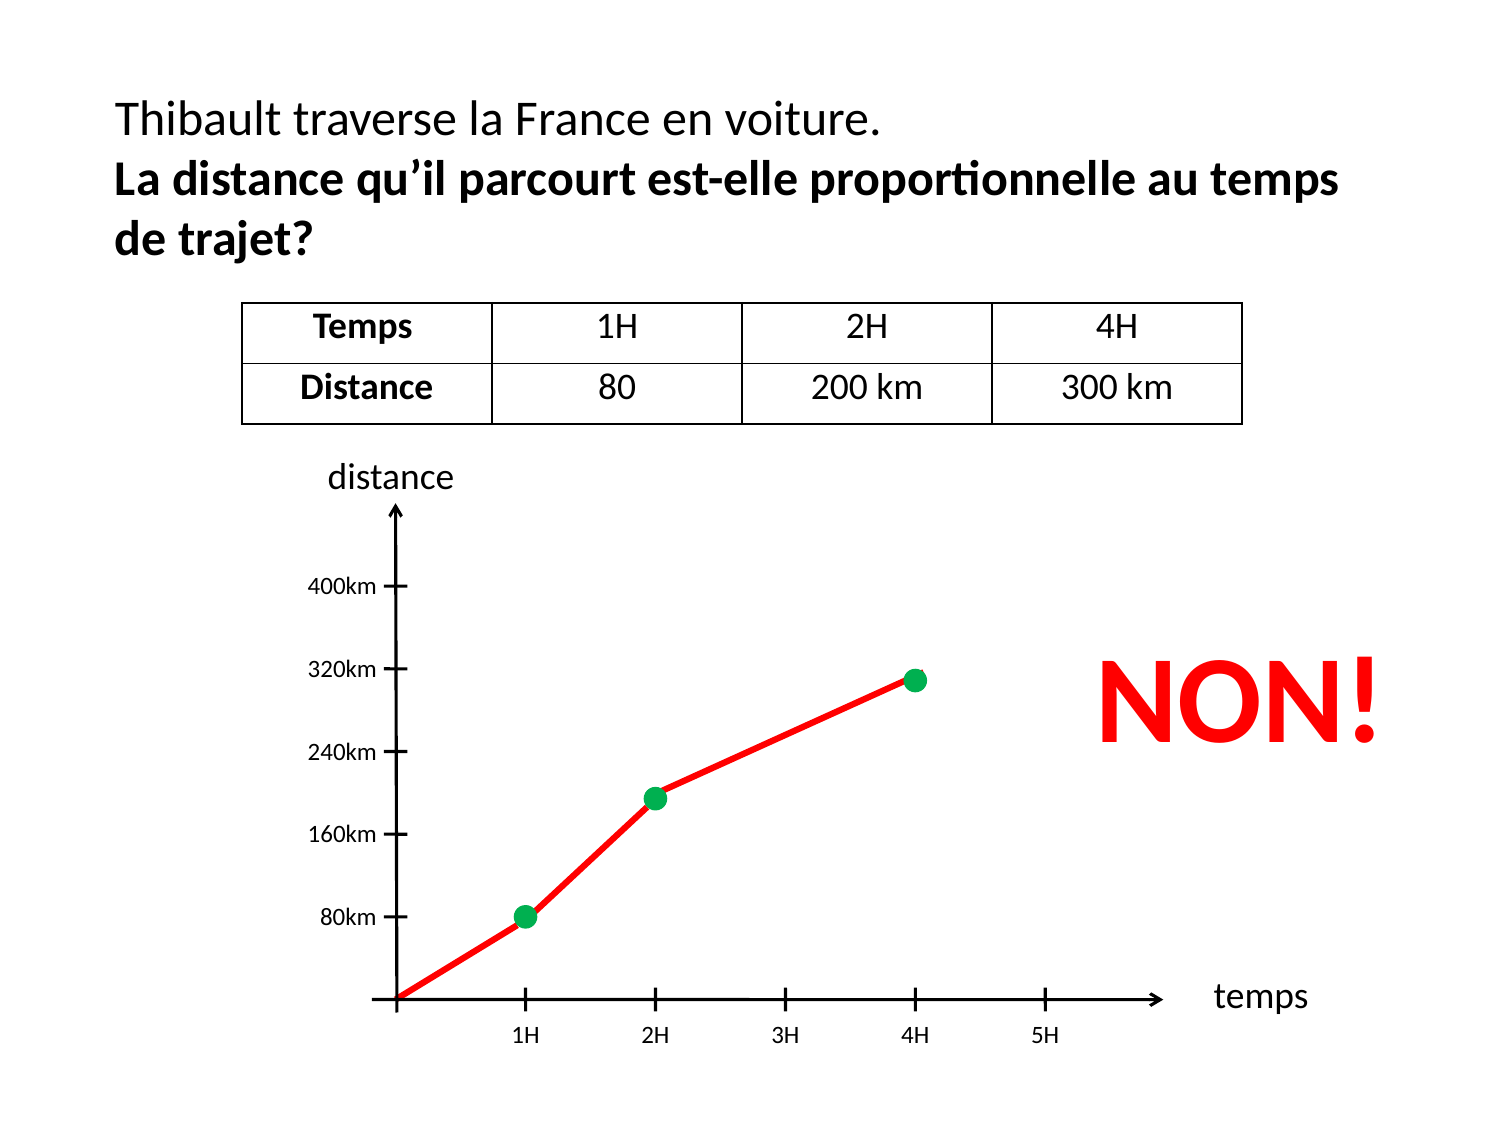

Thibault traverse la France en voiture.
La distance qu’il parcourt est-elle proportionnelle au temps de trajet?
| Temps | 1H | 2H | 4H |
| --- | --- | --- | --- |
| Distance | 80 | 200 km | 300 km |
distance
400km
NON!
320km
240km
160km
80km
temps
1H
2H
3H
4H
5H